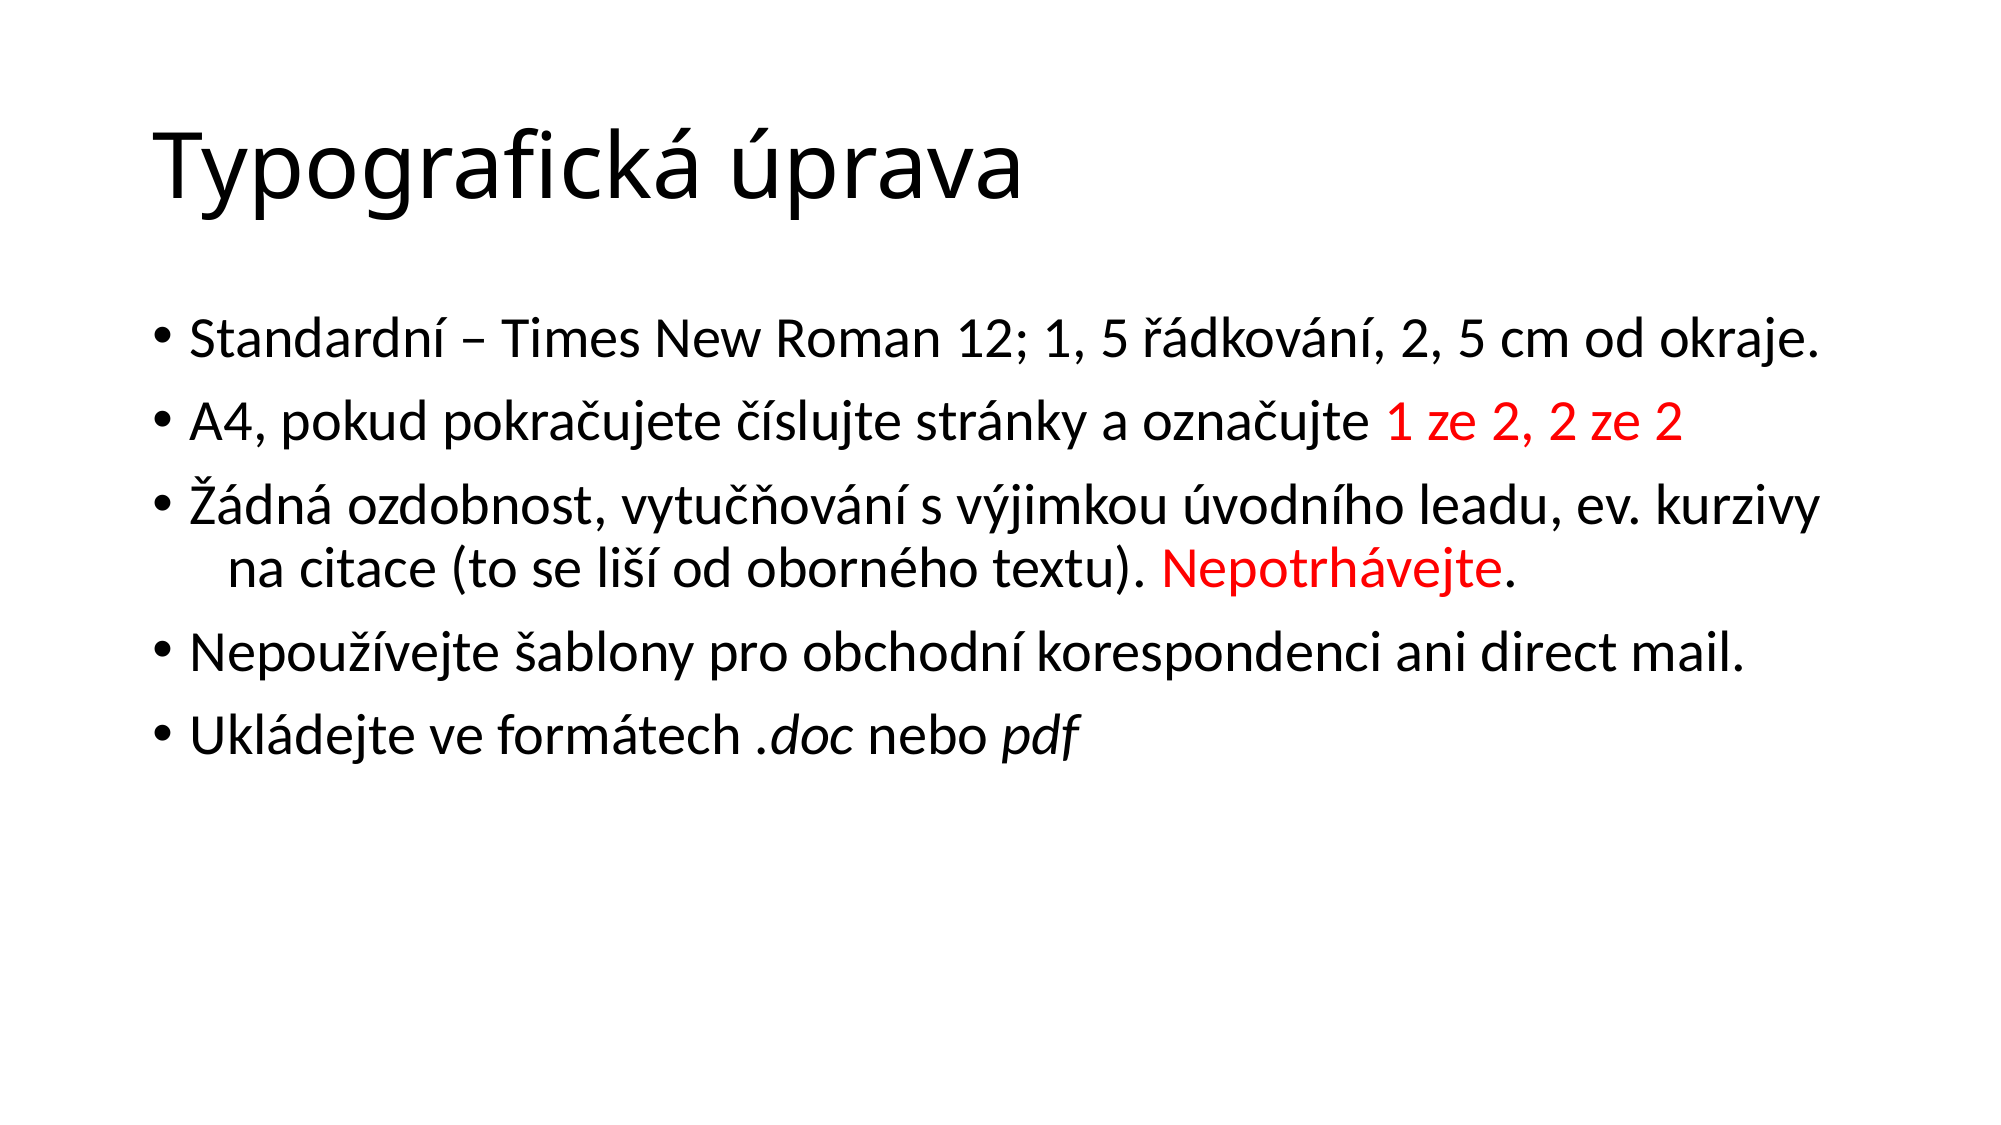

# Typografická úprava
Standardní – Times New Roman 12; 1, 5 řádkování, 2, 5 cm od okraje.
A4, pokud pokračujete číslujte stránky a označujte 1 ze 2, 2 ze 2
Žádná ozdobnost, vytučňování s výjimkou úvodního leadu, ev. kurzivy na citace (to se liší od oborného textu). Nepotrhávejte.
Nepoužívejte šablony pro obchodní korespondenci ani direct mail.
Ukládejte ve formátech .doc nebo pdf